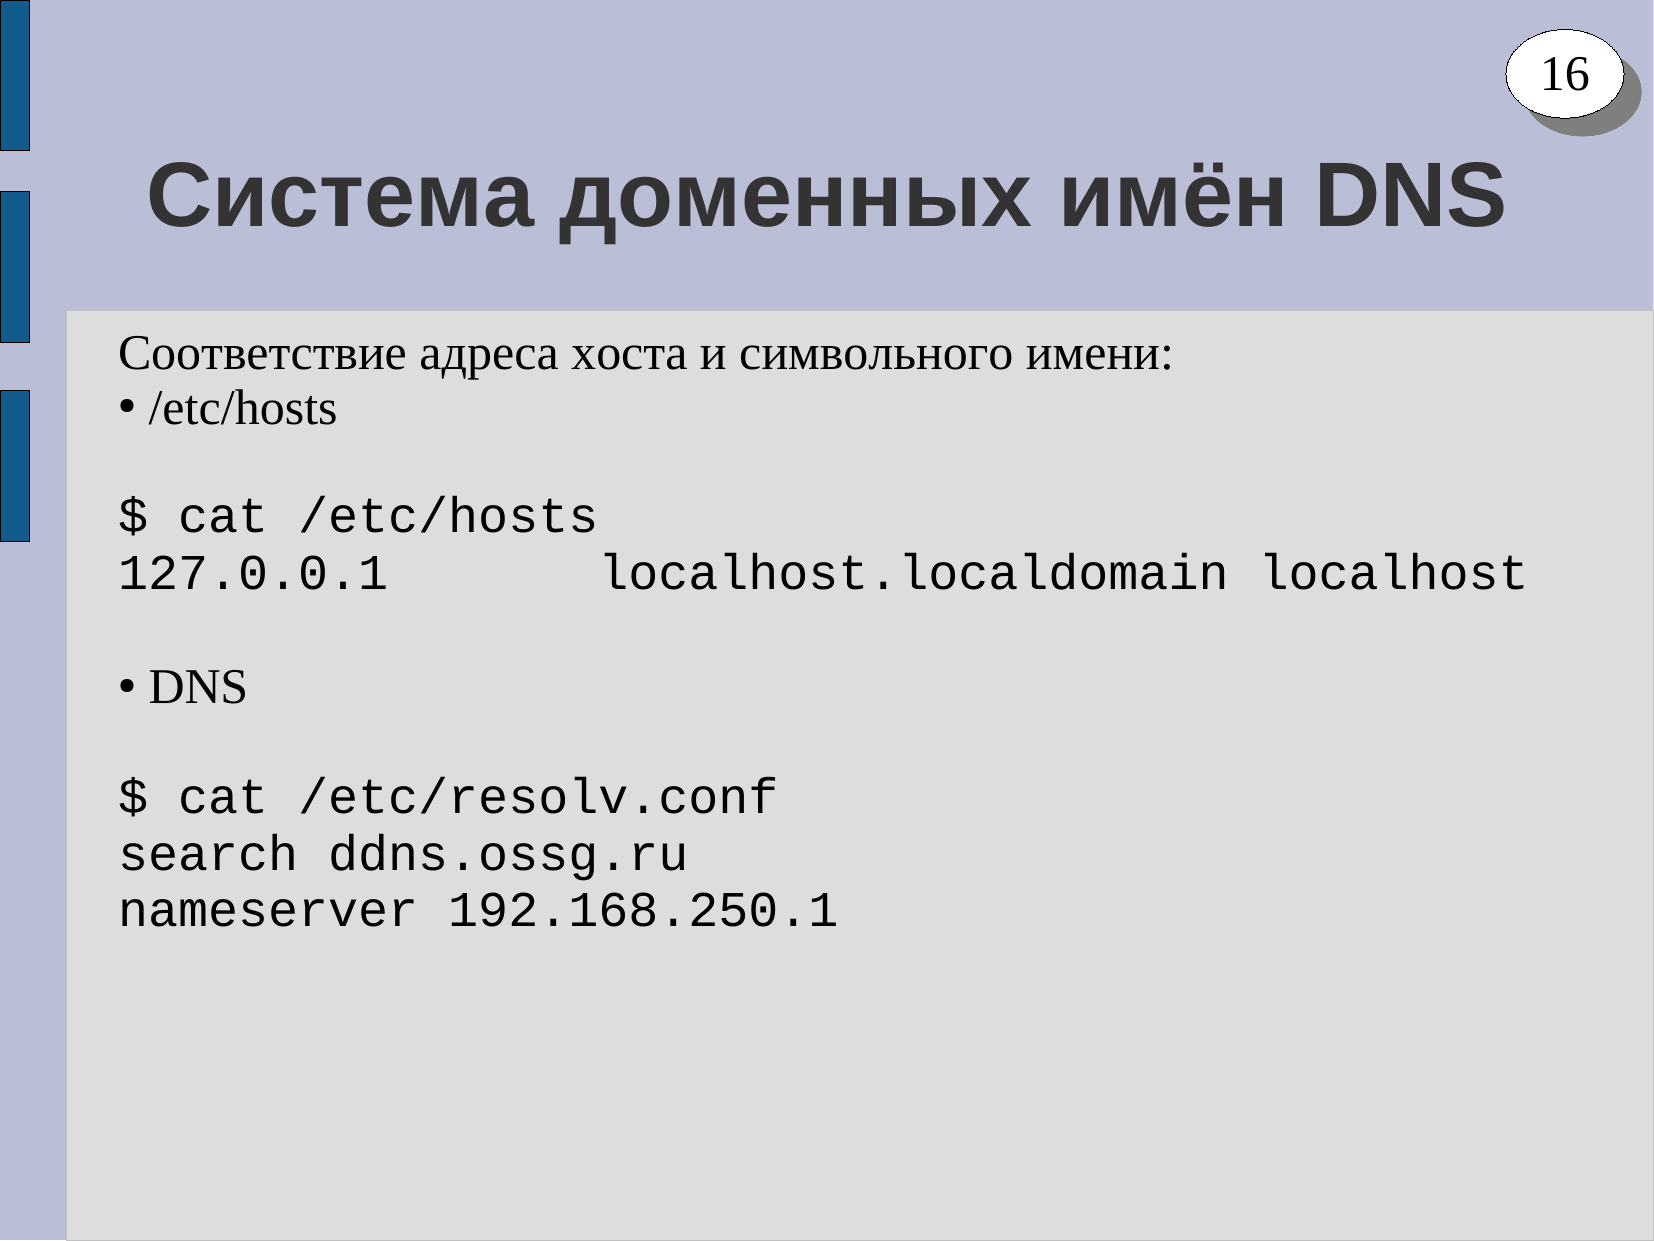

16
# Система доменных имён DNS
Соответствие адреса хоста и символьного имени:
 /etc/hosts
$ cat /etc/hosts
127.0.0.1 localhost.localdomain localhost
 DNS
$ cat /etc/resolv.conf
search ddns.ossg.ru
nameserver 192.168.250.1